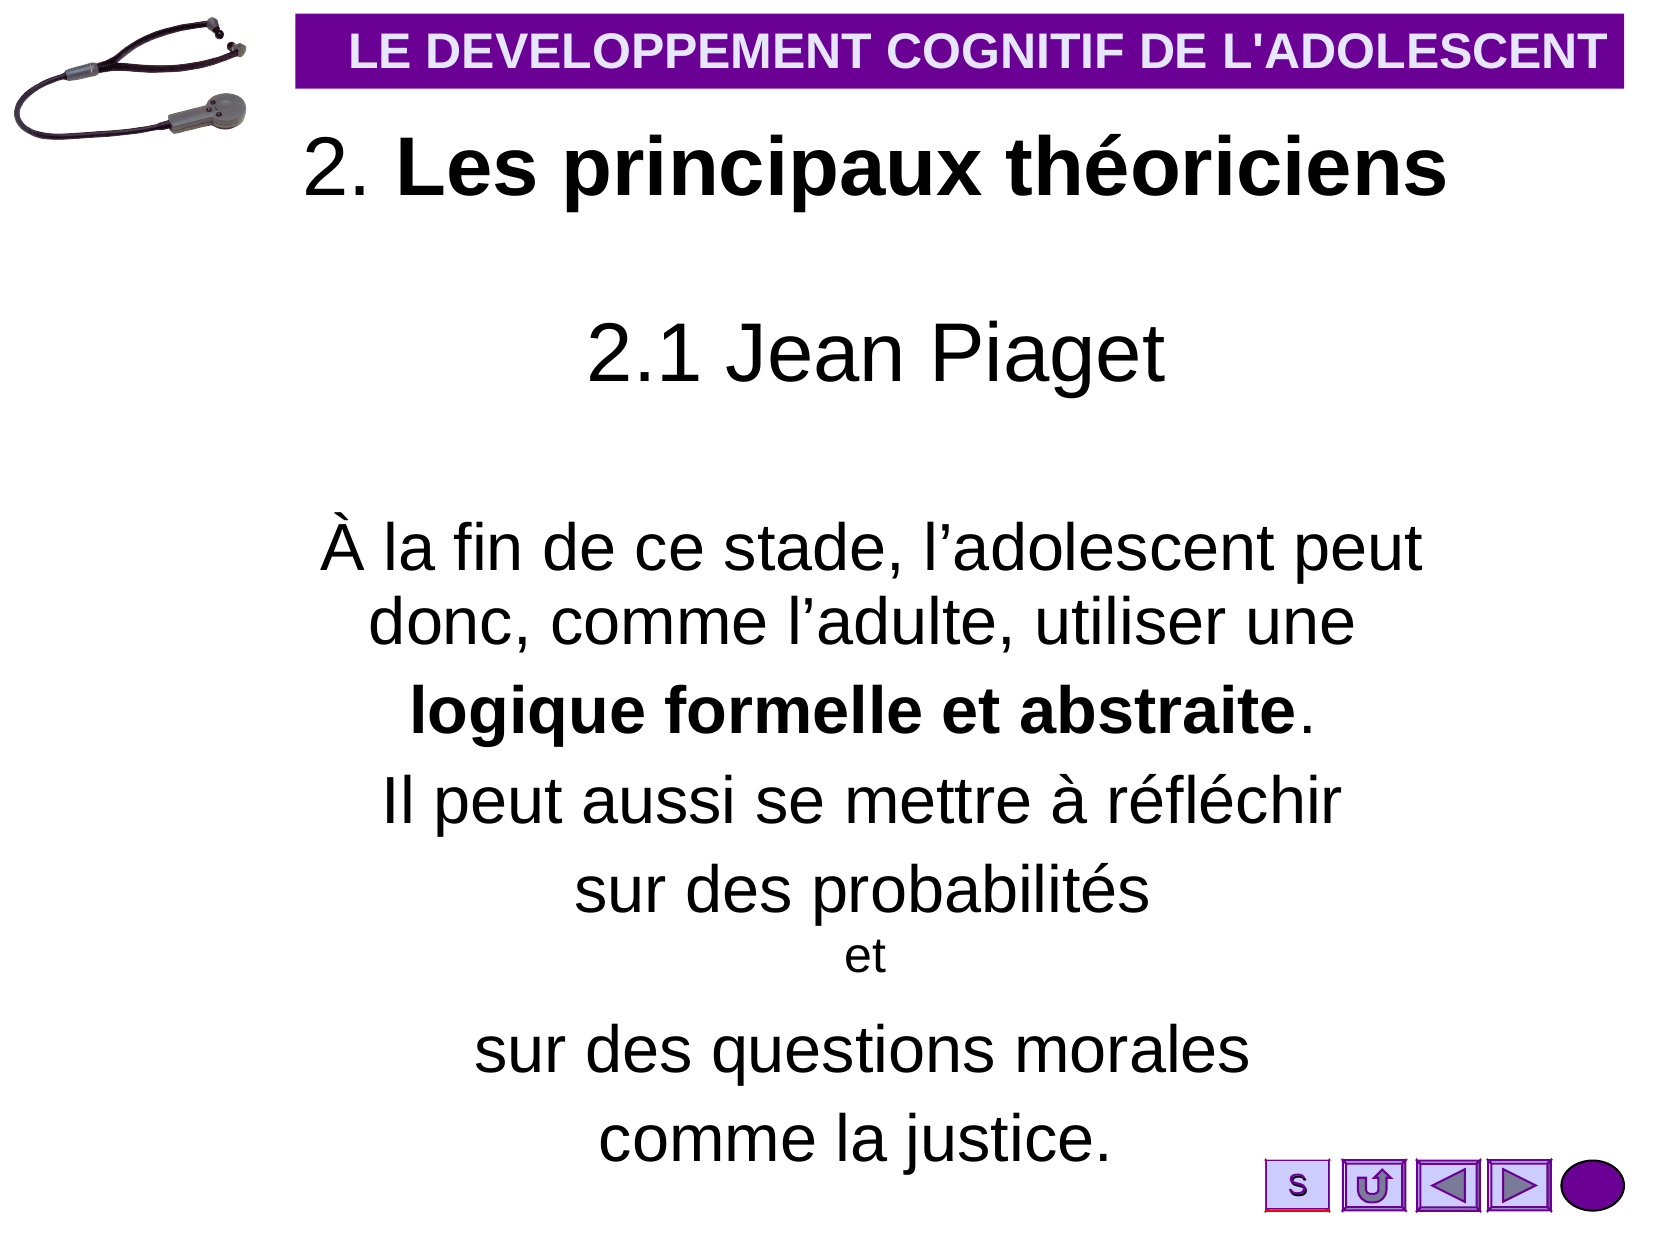

LE DEVELOPPEMENT COGNITIF DE L'ADOLESCENT
2. Les principaux théoriciens
2.1 Jean Piaget
# À la fin de ce stade, l’adolescent peut donc, comme l’adulte, utiliser une
logique formelle et abstraite.
Il peut aussi se mettre à réfléchir
sur des probabilités
et
sur des questions morales
comme la justice.